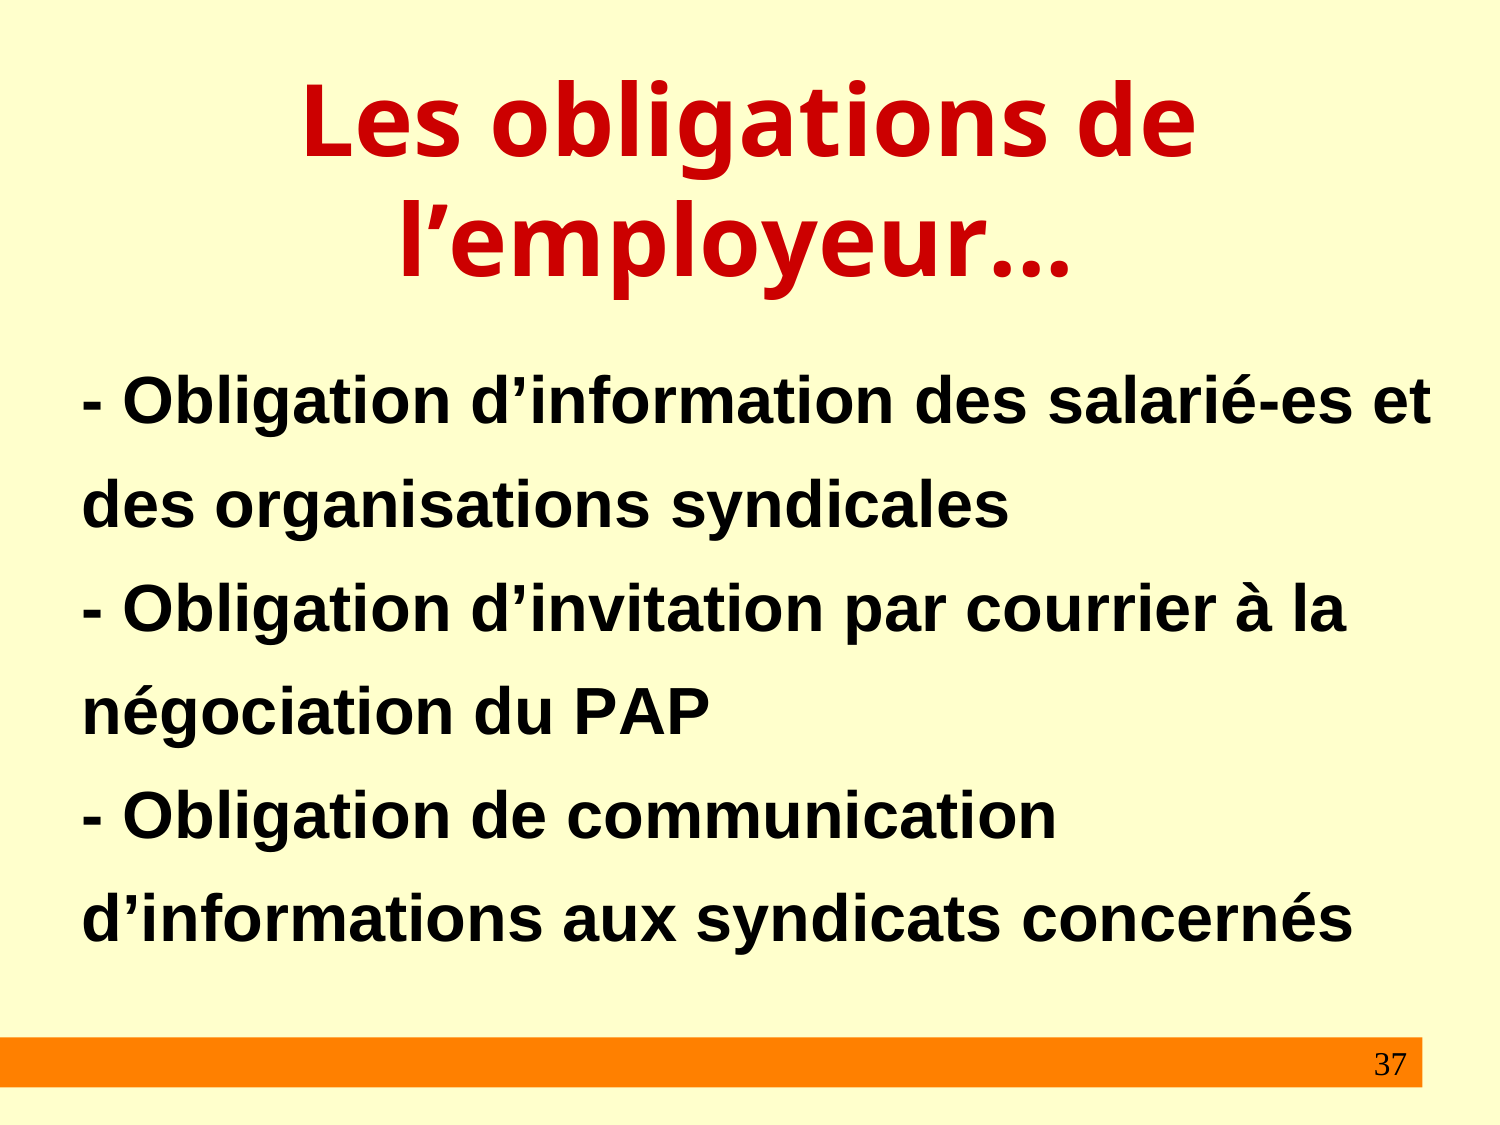

# Les obligations de l’employeur...
- Obligation d’information des salarié-es et
des organisations syndicales
- Obligation d’invitation par courrier à la
négociation du PAP
- Obligation de communication
d’informations aux syndicats concernés